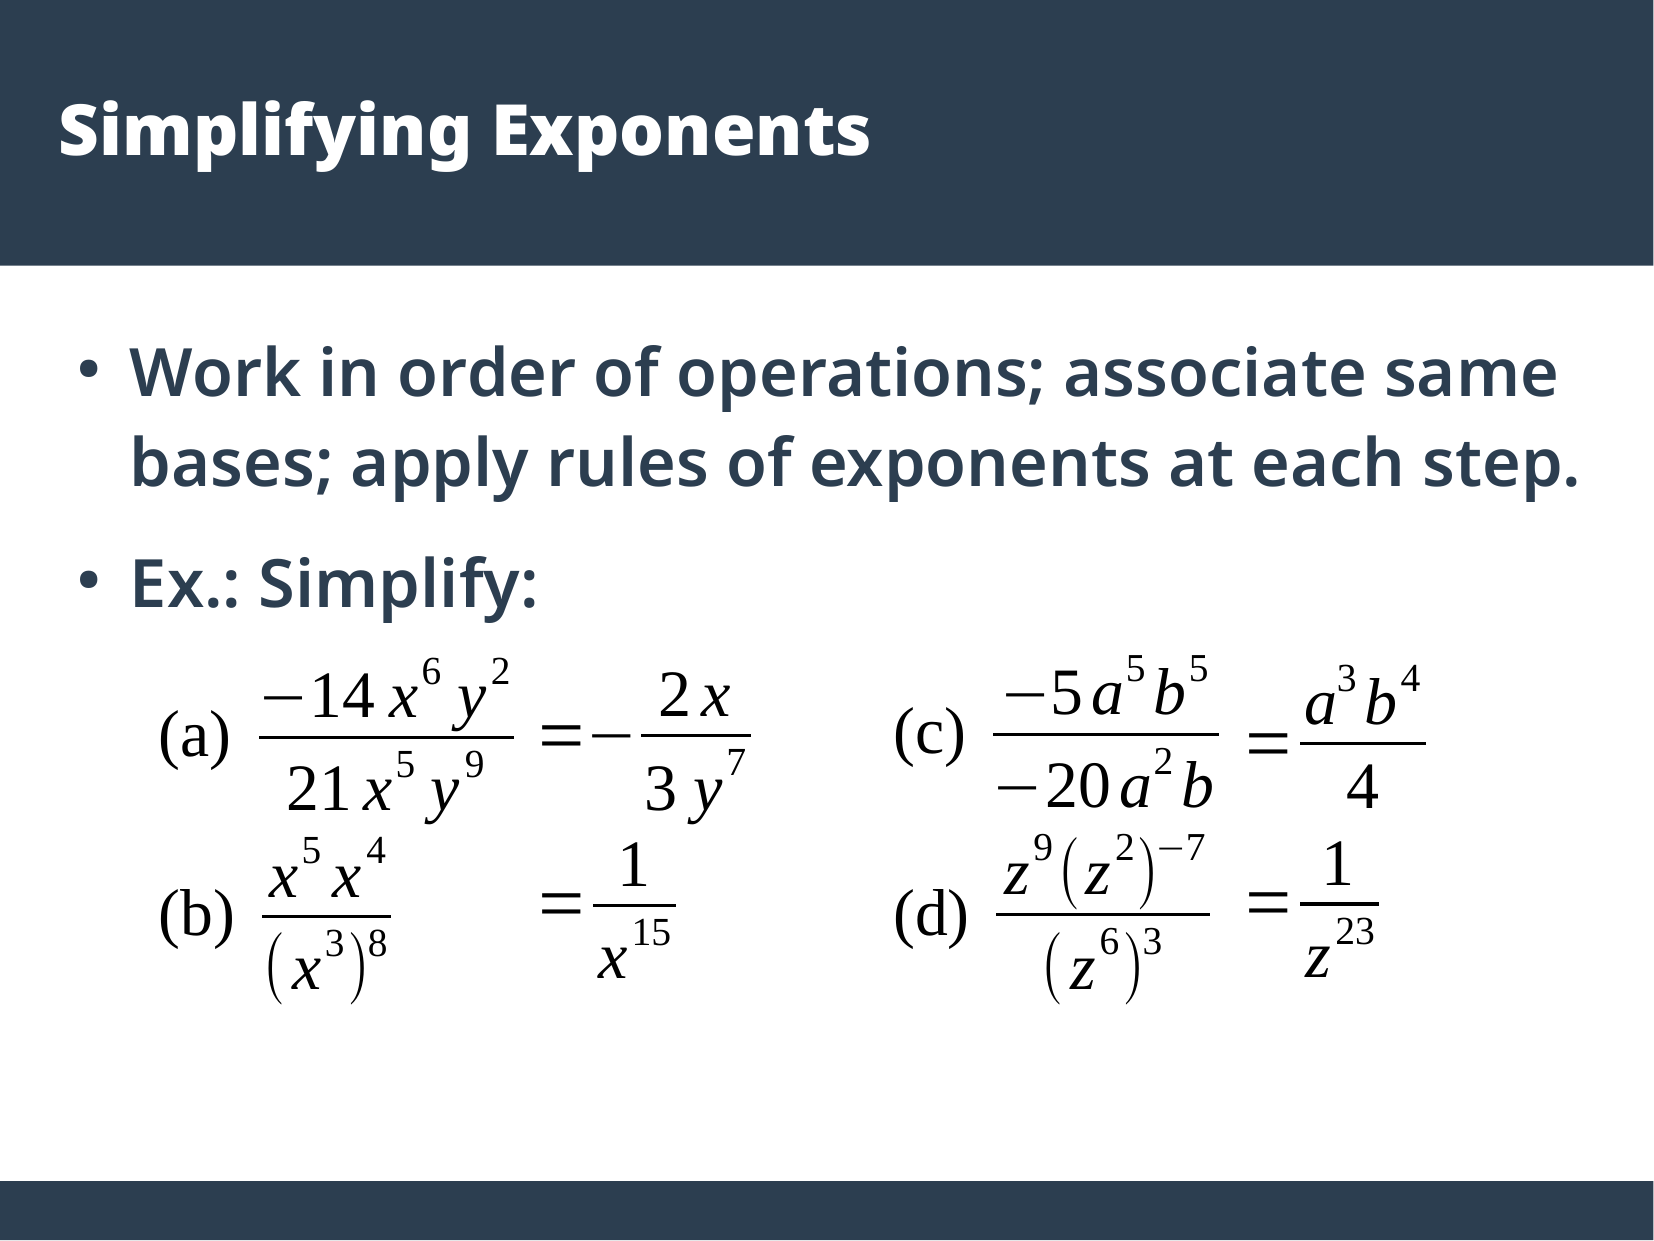

# Simplifying Exponents
Work in order of operations; associate same bases; apply rules of exponents at each step.
Ex.: Simplify: